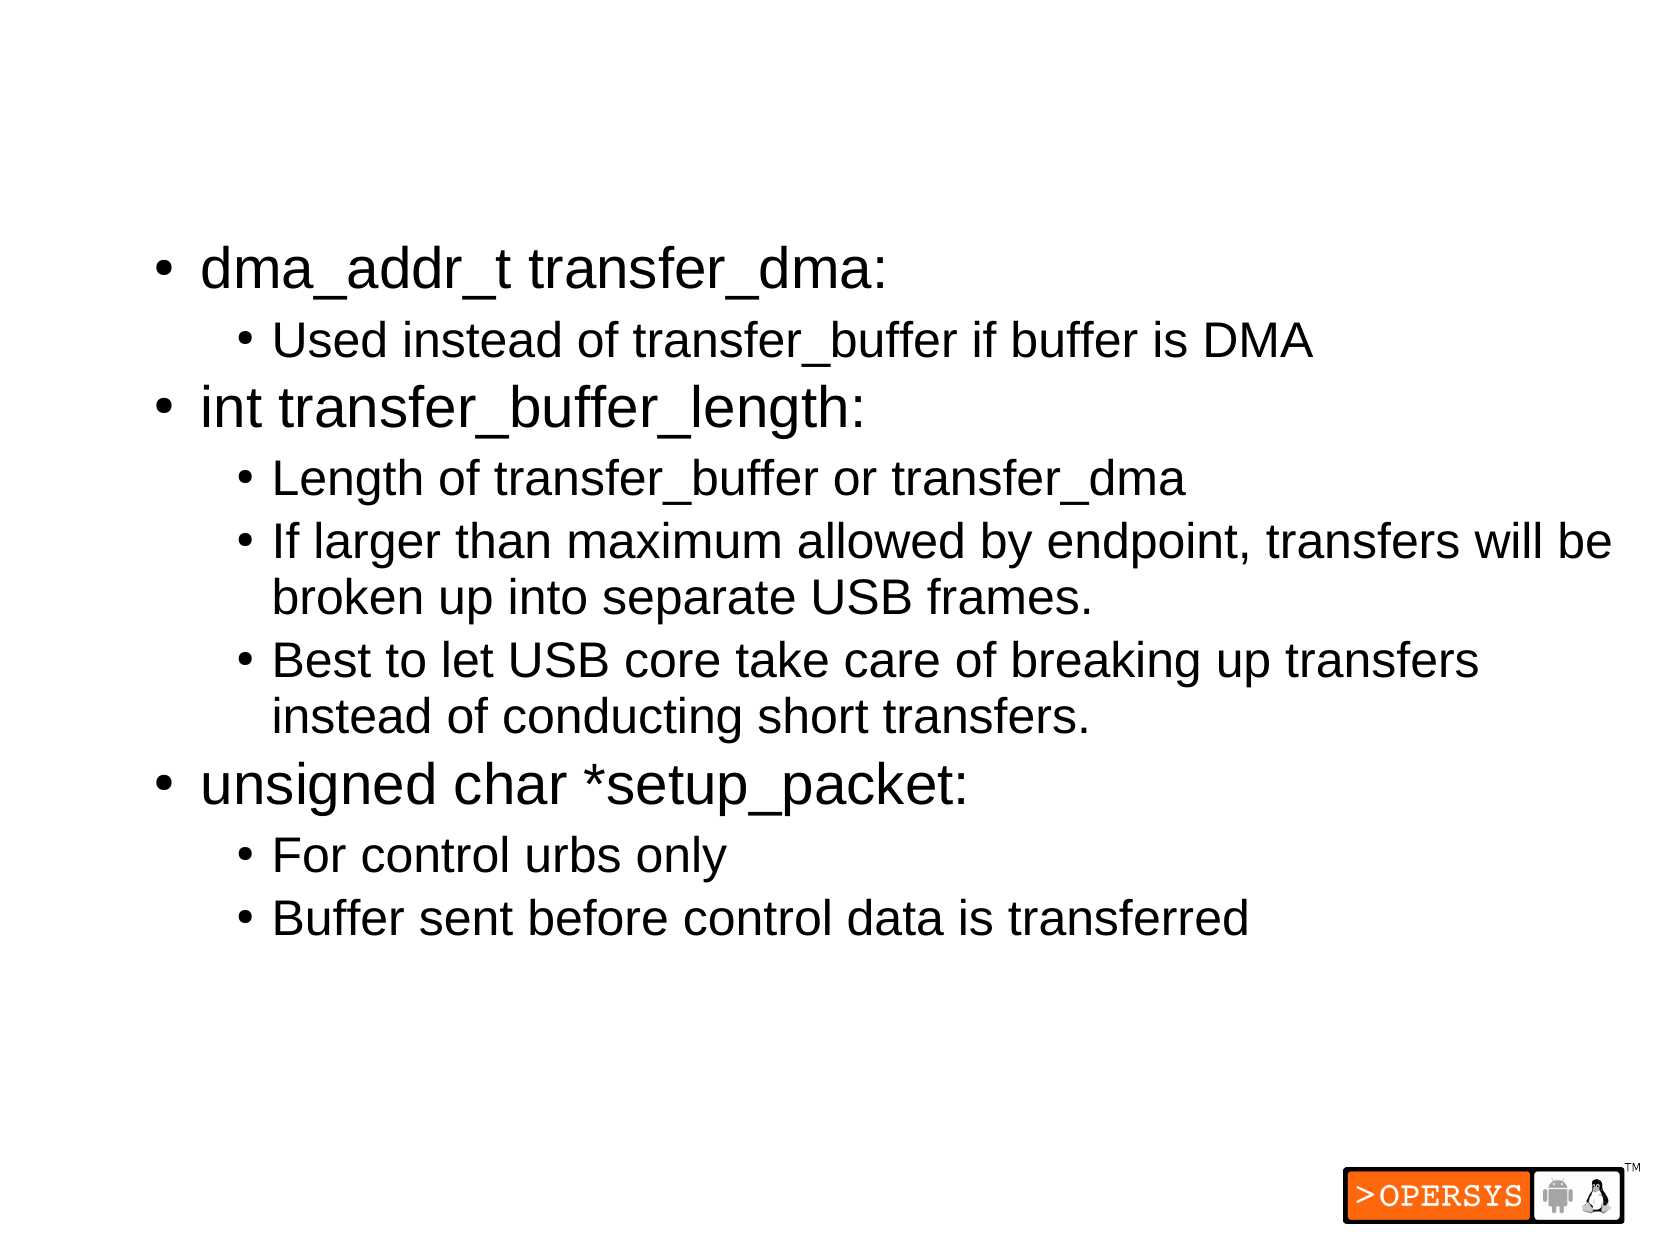

# dma_addr_t transfer_dma:
Used instead of transfer_buffer if buffer is DMA
int transfer_buffer_length:
Length of transfer_buffer or transfer_dma
If larger than maximum allowed by endpoint, transfers will be broken up into separate USB frames.
Best to let USB core take care of breaking up transfers instead of conducting short transfers.
unsigned char *setup_packet:
For control urbs only
Buffer sent before control data is transferred